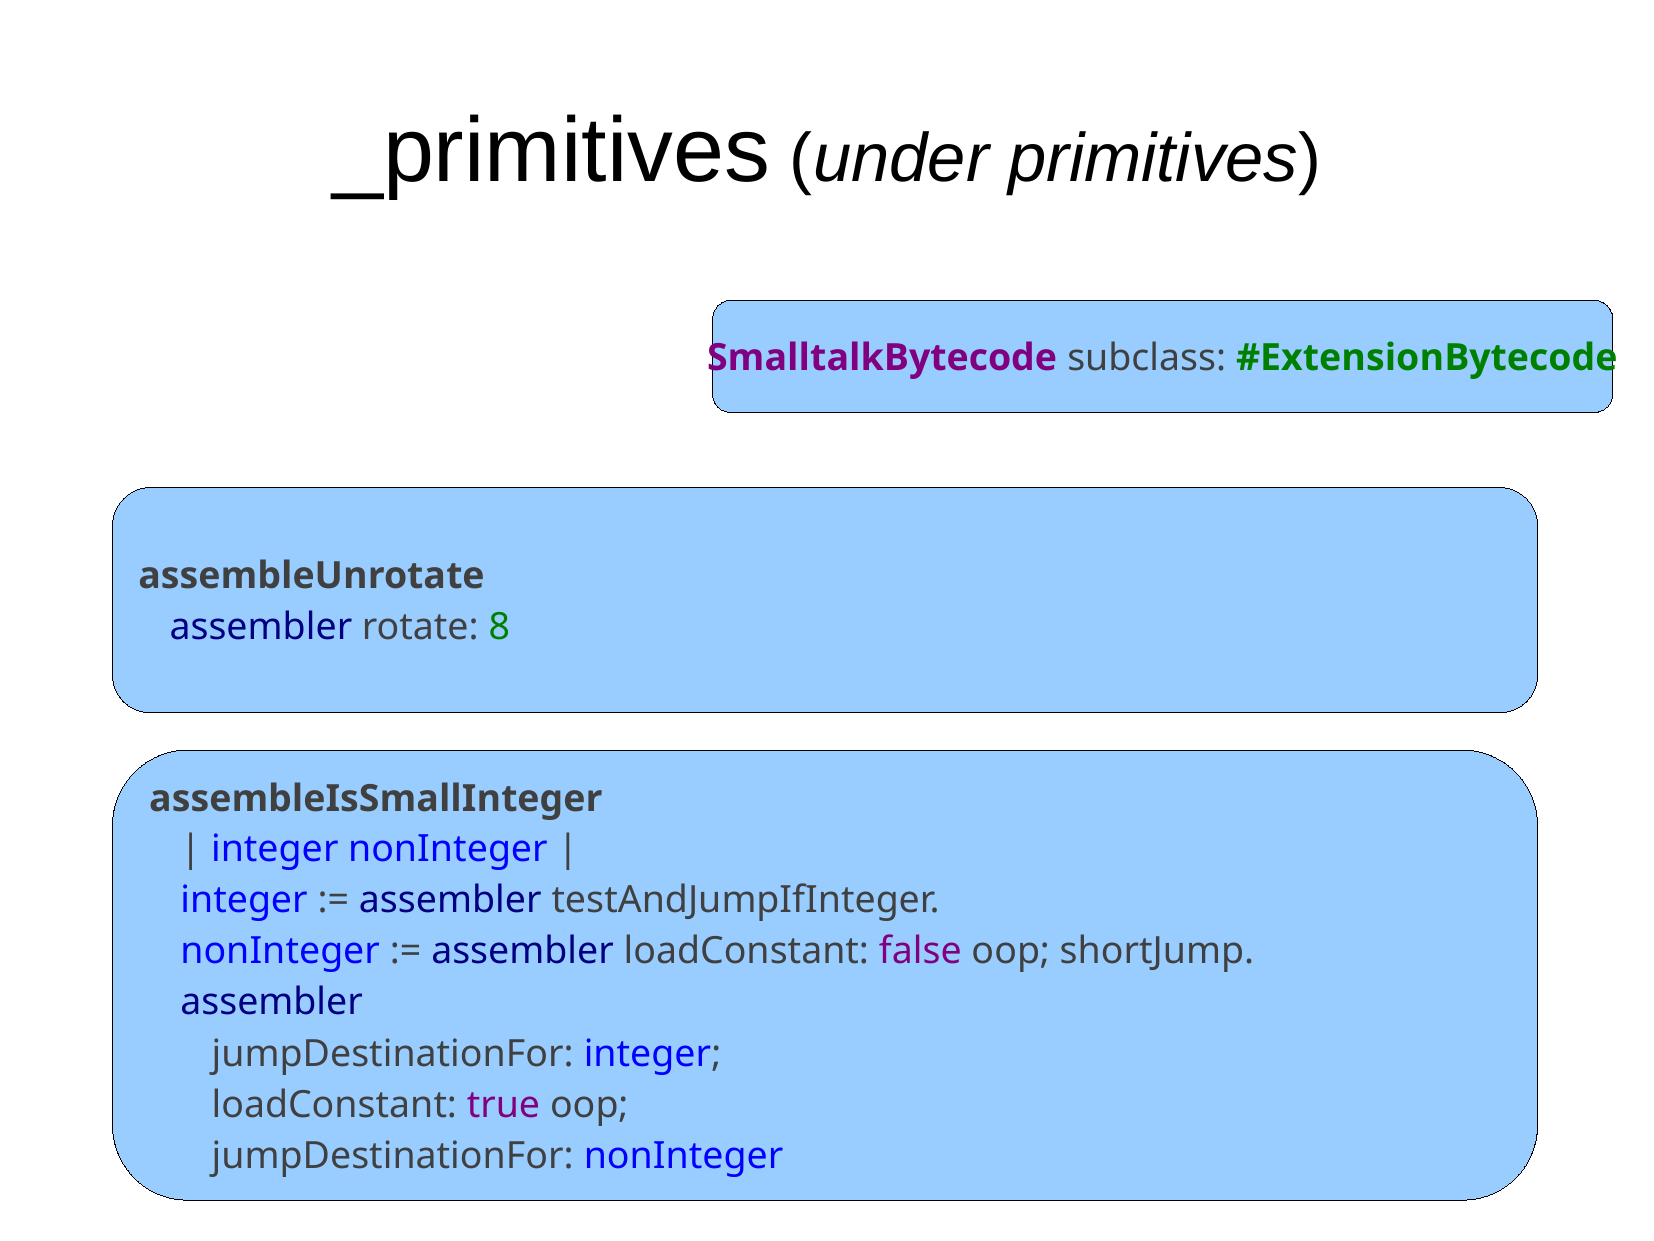

_primitives (under primitives)
SmalltalkBytecode subclass: #ExtensionBytecode
assembleUnrotate
	assembler rotate: 8
assembleIsSmallInteger
	| integer nonInteger |
	integer := assembler testAndJumpIfInteger.
	nonInteger := assembler loadConstant: false oop; shortJump.
	assembler
		jumpDestinationFor: integer;
		loadConstant: true oop;
		jumpDestinationFor: nonInteger